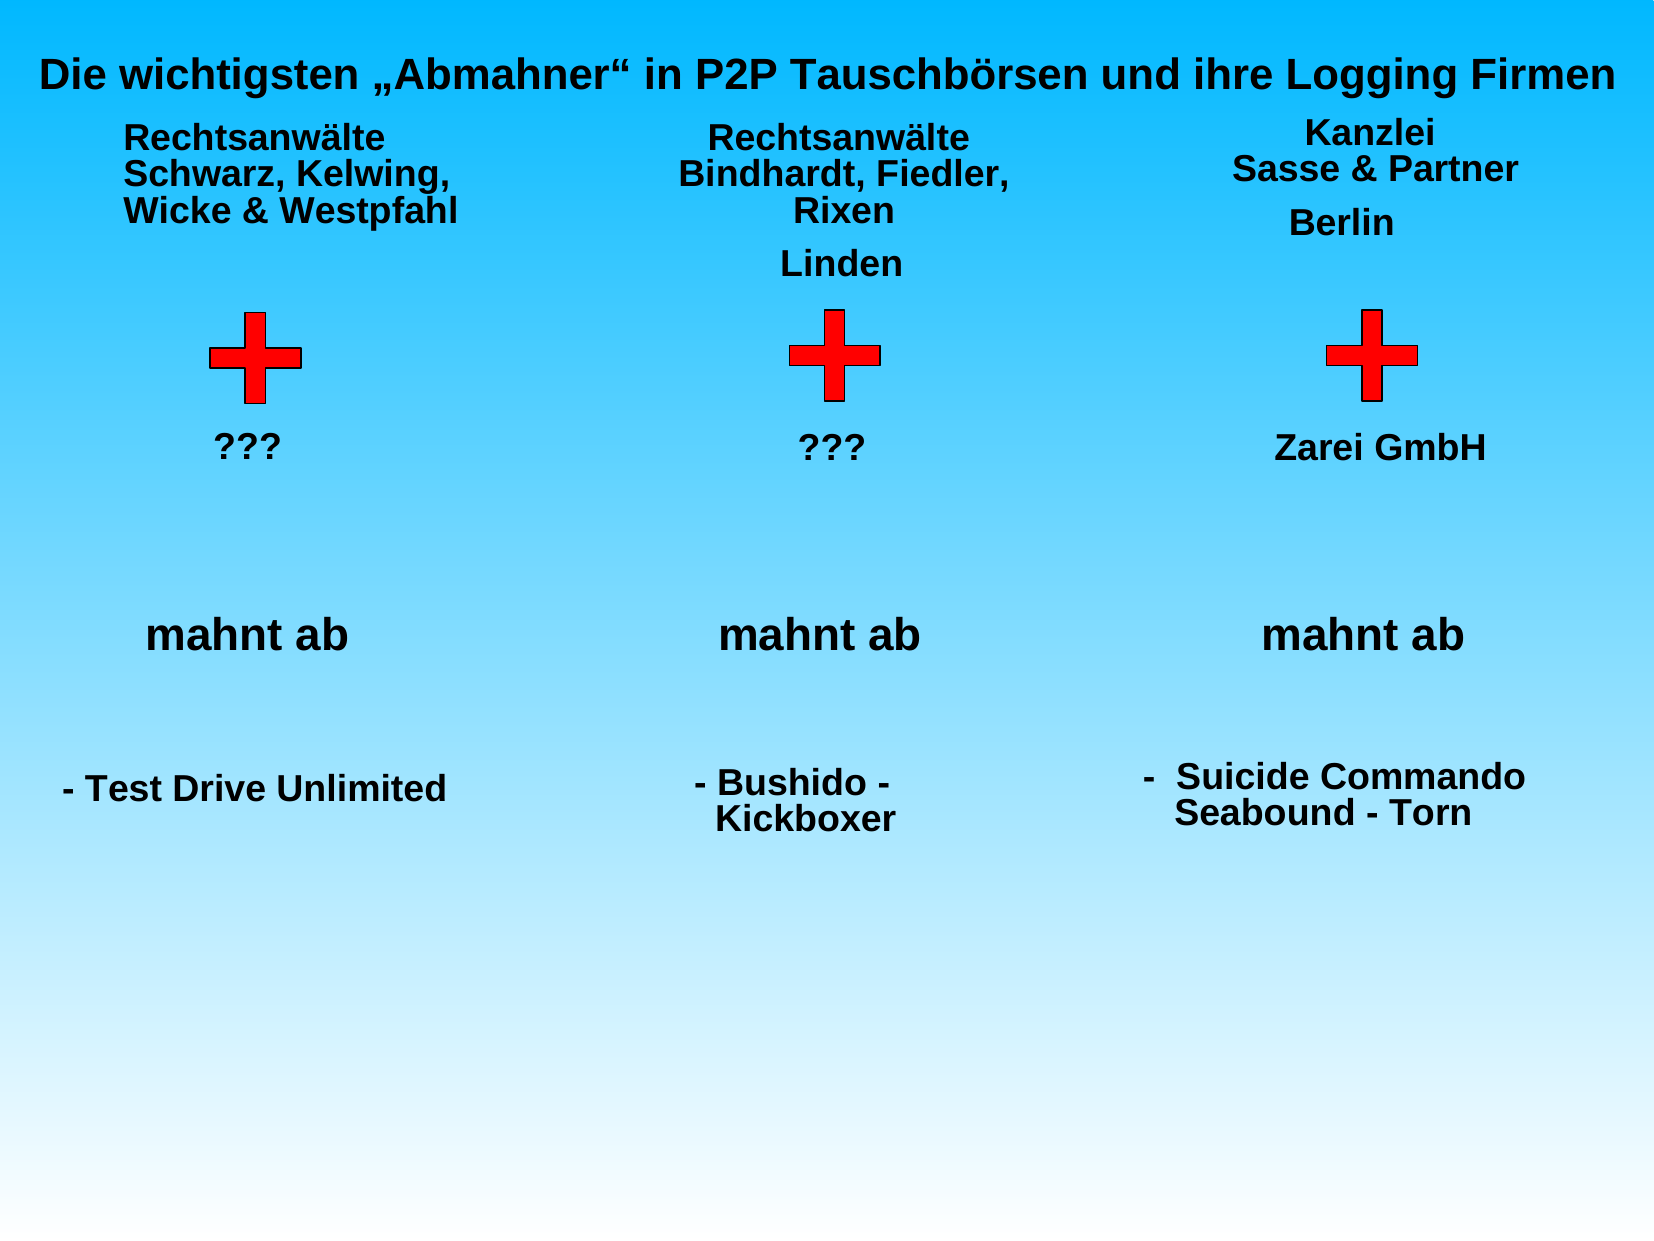

Die wichtigsten „Abmahner“ in P2P Tauschbörsen und ihre Logging Firmen
Kanzlei
Sasse & Partner
Rechtsanwälte
Bindhardt, Fiedler,
Rixen
Rechtsanwälte
Schwarz, Kelwing,
Wicke & Westpfahl
Berlin
Linden
???
???
Zarei GmbH
mahnt ab
mahnt ab
mahnt ab
- Suicide Commando
 Seabound - Torn
- Bushido -
 Kickboxer
- Test Drive Unlimited